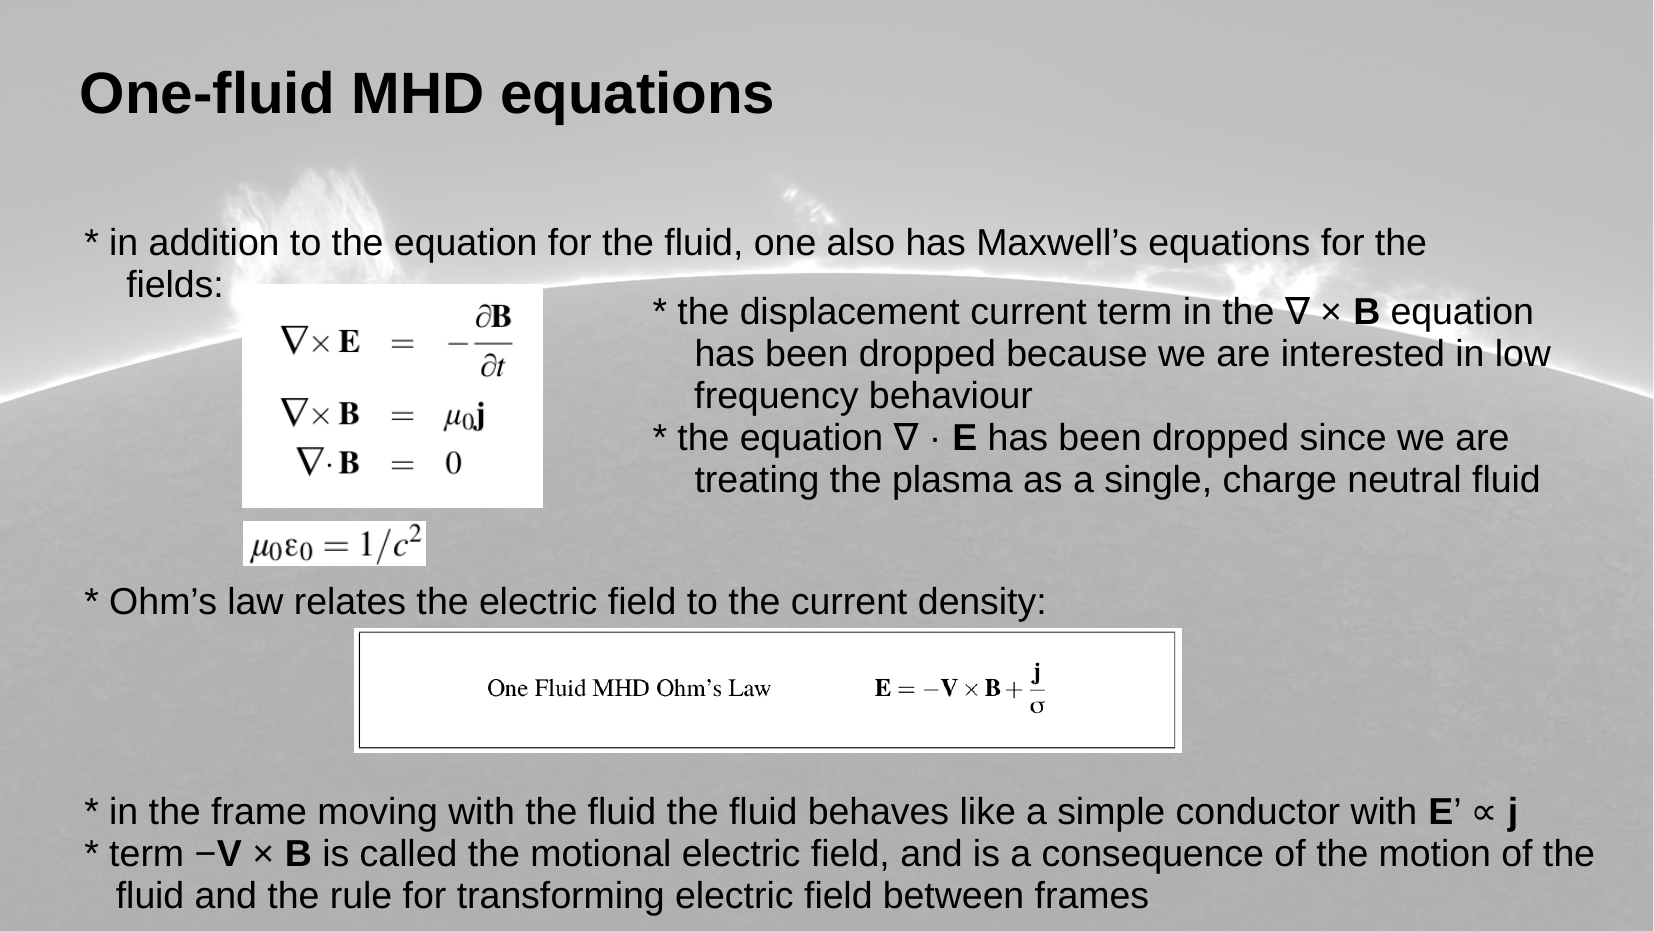

One-fluid MHD equations
* in addition to the equation for the fluid, one also has Maxwell’s equations for the
 fields:
* the displacement current term in the ∇ × B equation
 has been dropped because we are interested in low frequency behaviour
* the equation ∇ · E has been dropped since we are
 treating the plasma as a single, charge neutral fluid
* Ohm’s law relates the electric field to the current density:
* in the frame moving with the fluid the fluid behaves like a simple conductor with E’ ∝ j
* term −V × B is called the motional electric field, and is a consequence of the motion of the
 fluid and the rule for transforming electric field between frames